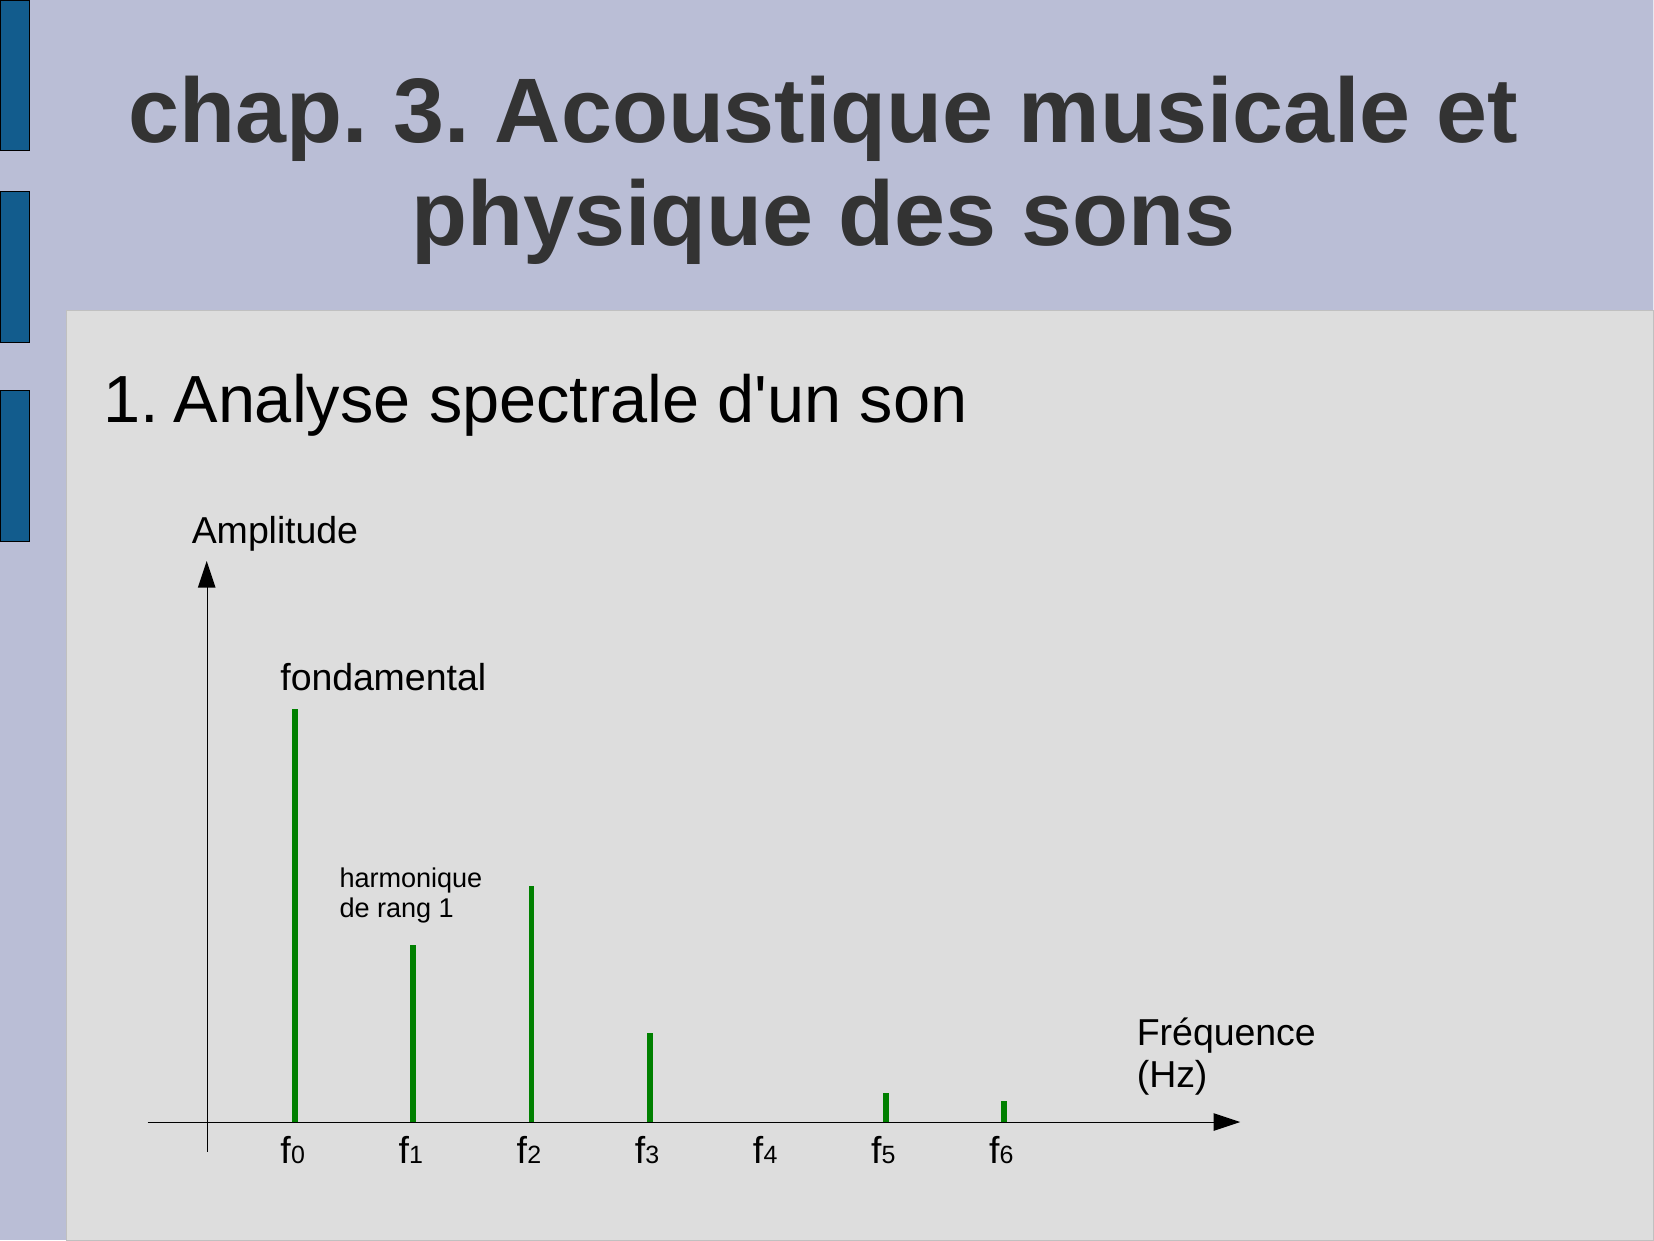

# chap. 3. Acoustique musicale et physique des sons
1. Analyse spectrale d'un son
Amplitude
fondamental
harmonique de rang 1
Fréquence (Hz)
f0
f1
f2
f3
f4
f5
f6